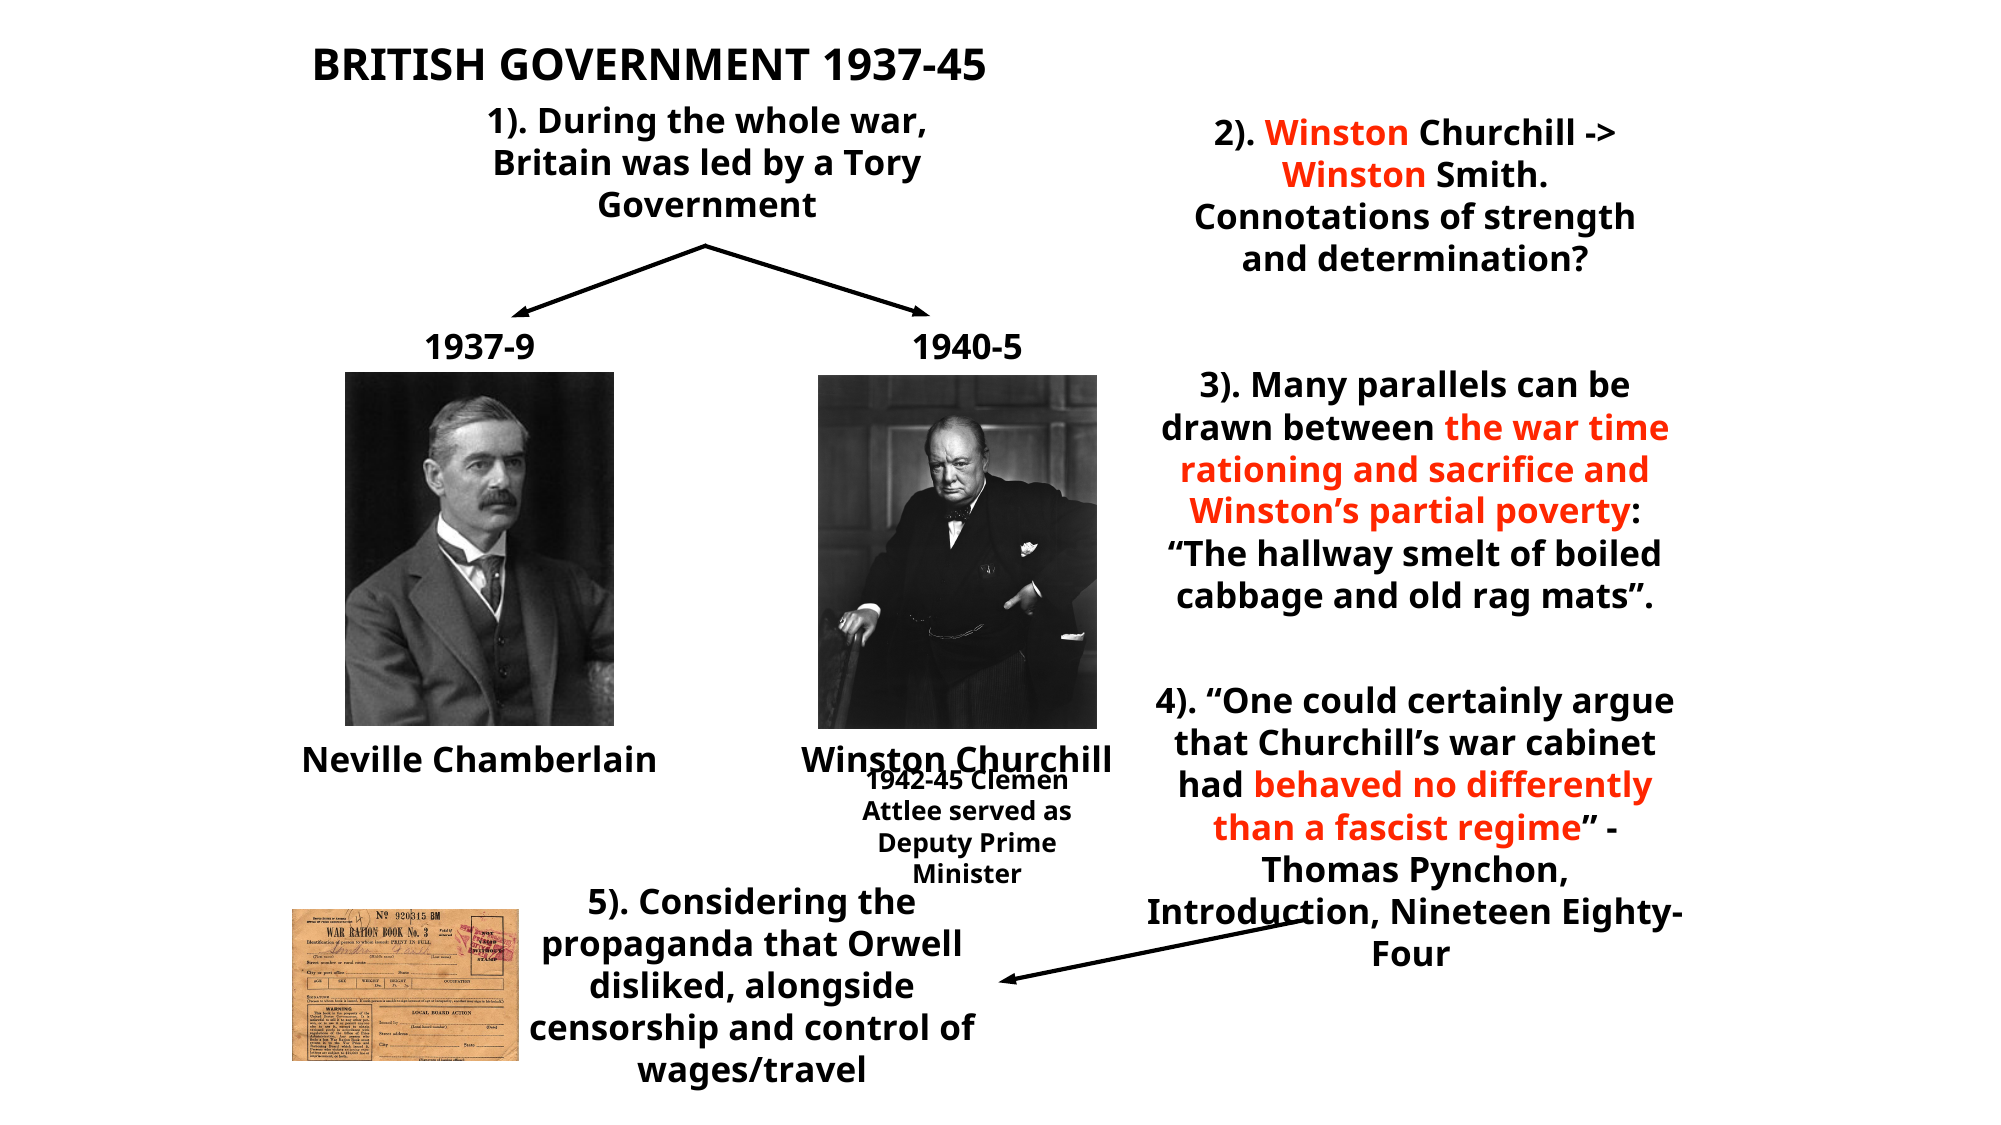

BRITISH GOVERNMENT 1937-45
1). During the whole war, Britain was led by a Tory Government
2). Winston Churchill -> Winston Smith. Connotations of strength and determination?
1937-9
1940-5
3). Many parallels can be drawn between the war time rationing and sacrifice and Winston’s partial poverty: “The hallway smelt of boiled cabbage and old rag mats”.
4). “One could certainly argue that Churchill’s war cabinet had behaved no differently than a fascist regime” - Thomas Pynchon, Introduction, Nineteen Eighty-Four
Neville Chamberlain
Winston Churchill
1942-45 Clemen Attlee served as Deputy Prime Minister
5). Considering the propaganda that Orwell disliked, alongside censorship and control of wages/travel